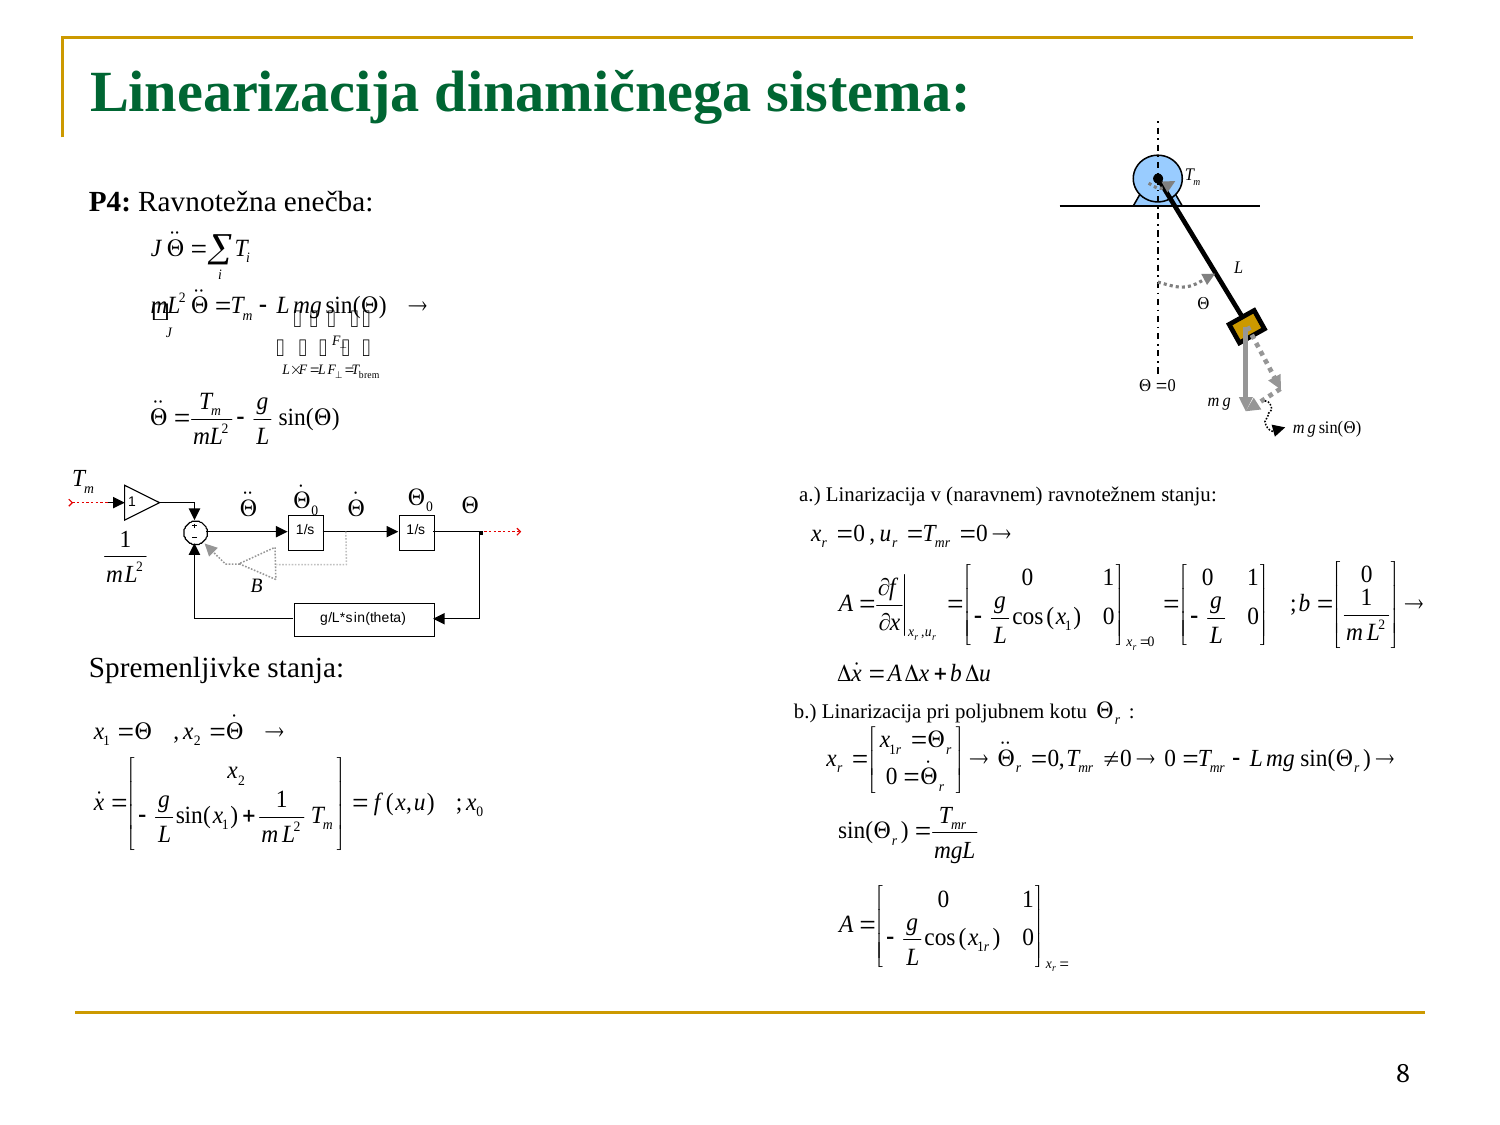

Linearizacija dinamičnega sistema:
# P4: Ravnotežna enečba:
Spremenljivke stanja:
a.) Linarizacija v (naravnem) ravnotežnem stanju:
b.) Linarizacija pri poljubnem kotu :